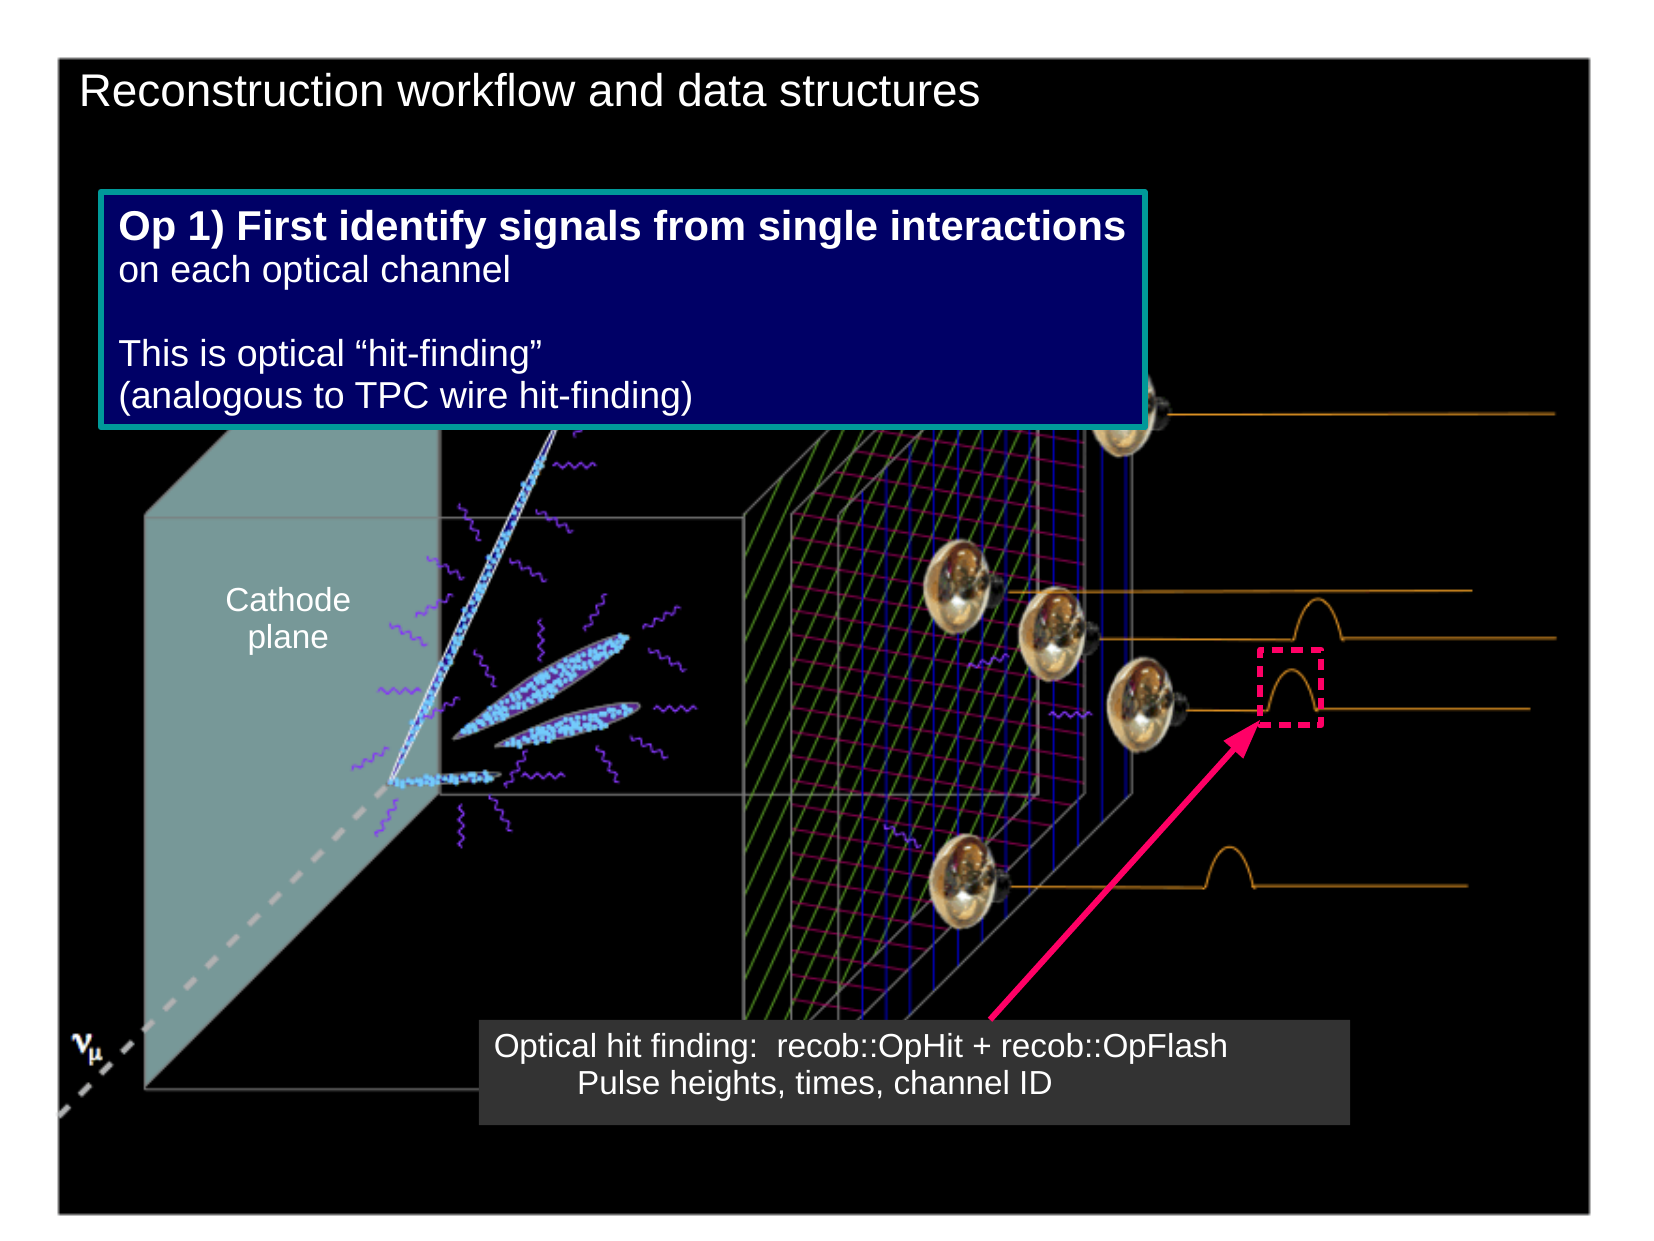

Reconstruction workflow and data structures
Op 1) First identify signals from single interactions
on each optical channel
This is optical “hit-finding”
(analogous to TPC wire hit-finding)
LAr volume
??
??
??
??
Cathode
plane
Optical hit finding: recob::OpHit + recob::OpFlash
 Pulse heights, times, channel ID
135